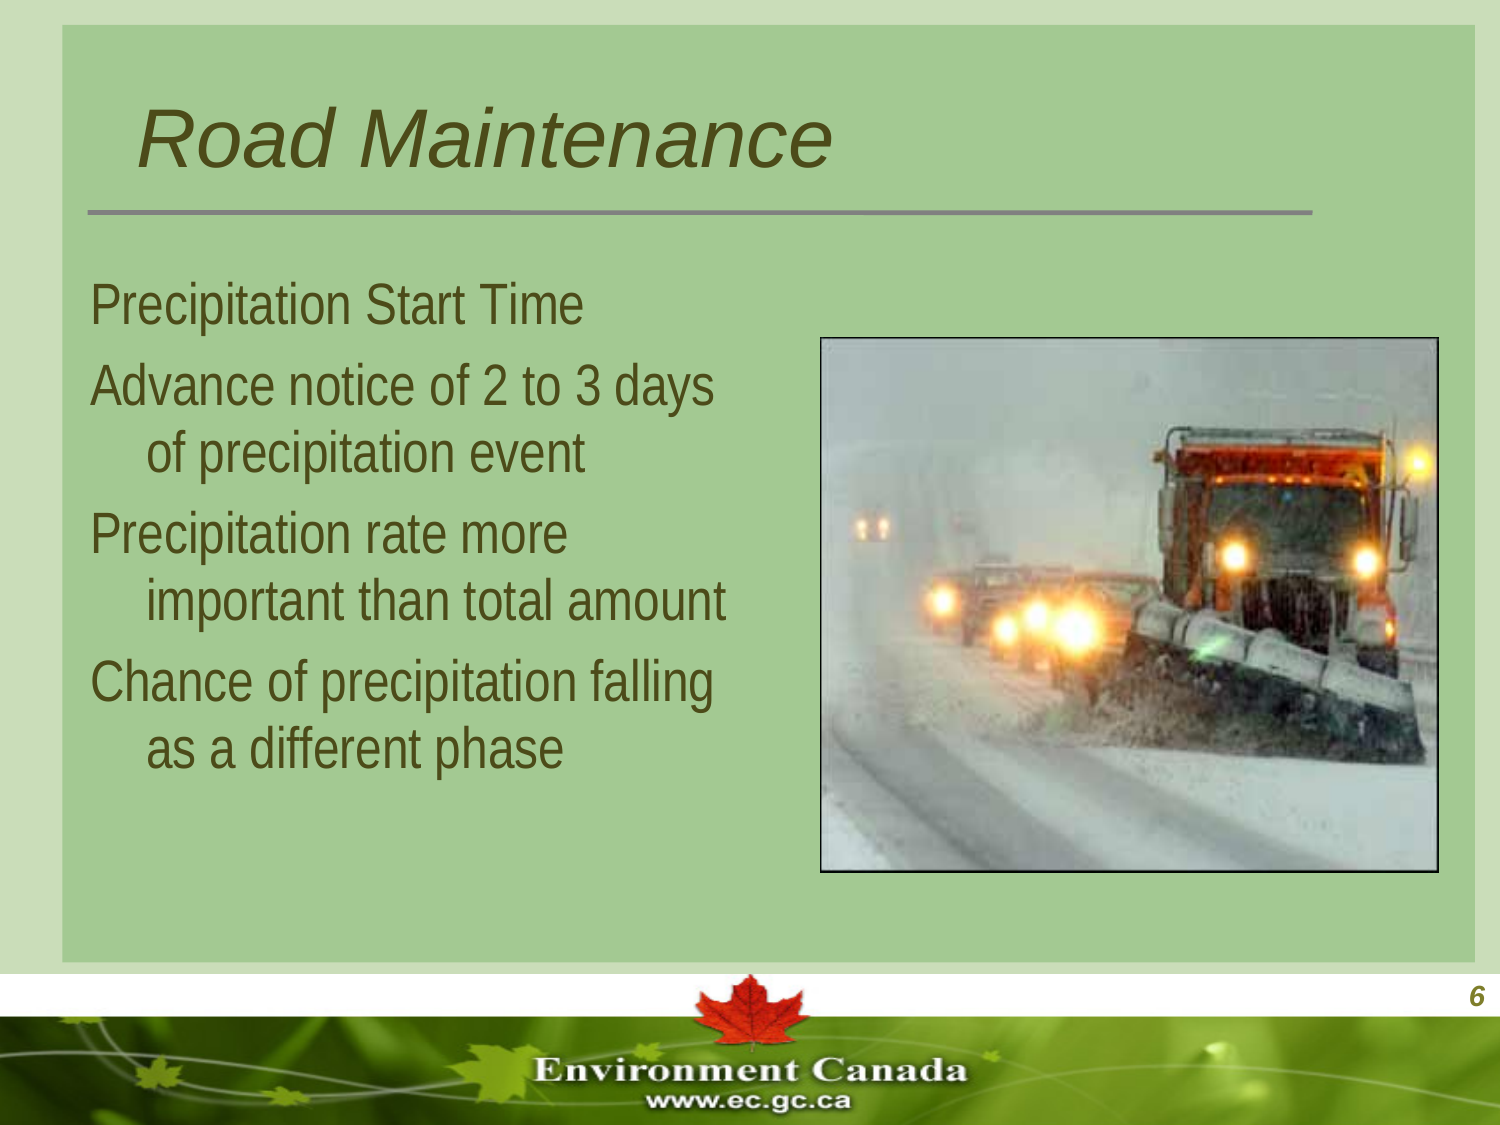

Road Maintenance
Precipitation Start Time
Advance notice of 2 to 3 days of precipitation event
Precipitation rate more important than total amount
Chance of precipitation falling as a different phase